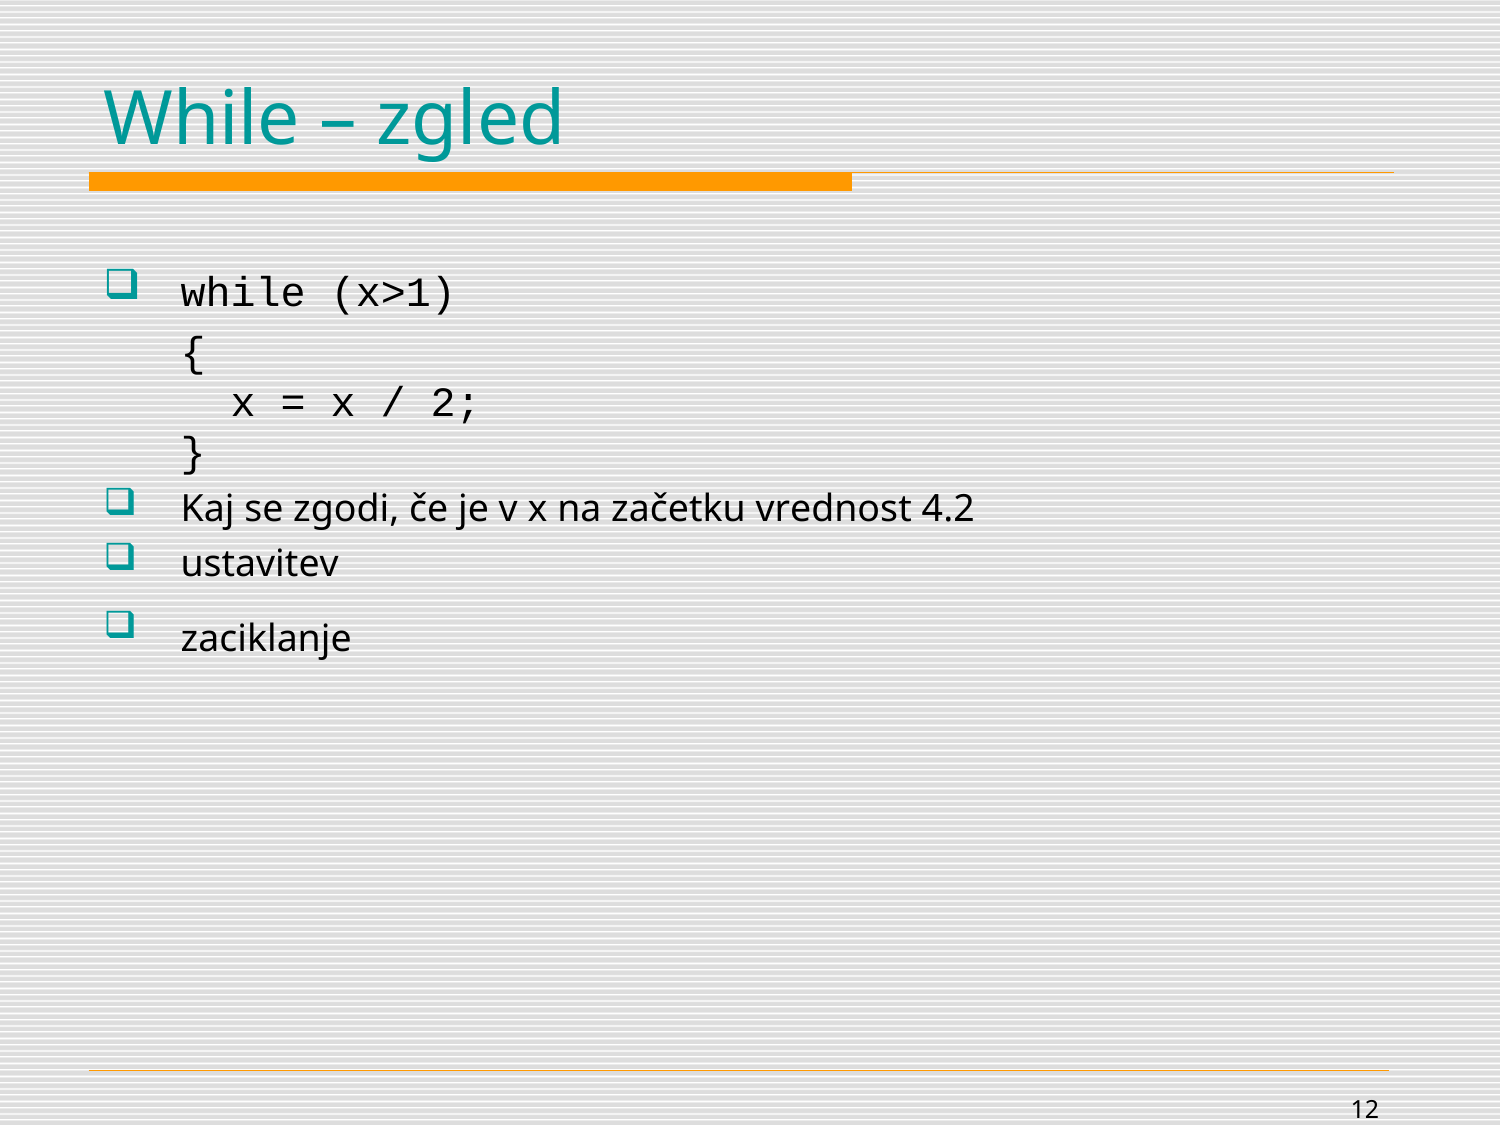

# While – zgled
while (x>1)
	{
 x = x / 2;
}
Kaj se zgodi, če je v x na začetku vrednost 4.2
ustavitev
zaciklanje